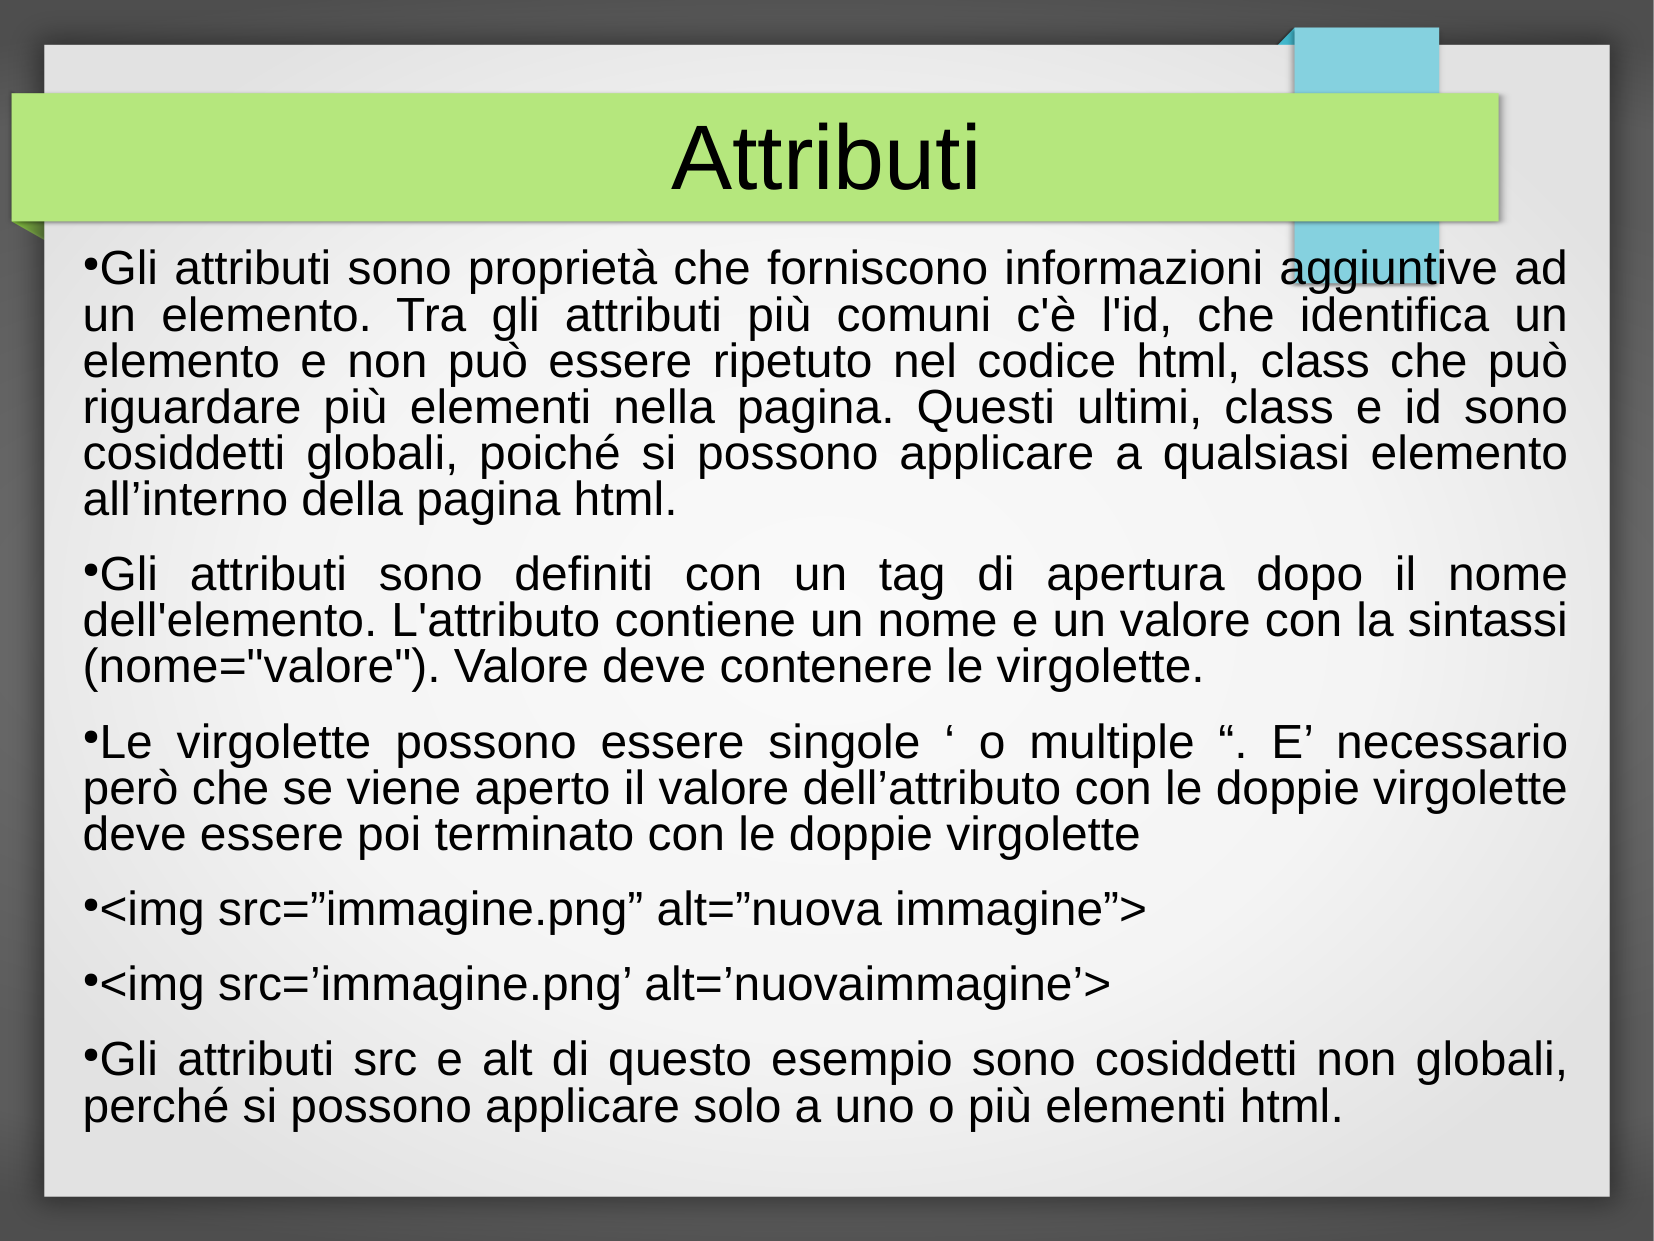

# Attributi
Gli attributi sono proprietà che forniscono informazioni aggiuntive ad un elemento. Tra gli attributi più comuni c'è l'id, che identifica un elemento e non può essere ripetuto nel codice html, class che può riguardare più elementi nella pagina. Questi ultimi, class e id sono cosiddetti globali, poiché si possono applicare a qualsiasi elemento all’interno della pagina html.
Gli attributi sono definiti con un tag di apertura dopo il nome dell'elemento. L'attributo contiene un nome e un valore con la sintassi (nome="valore"). Valore deve contenere le virgolette.
Le virgolette possono essere singole ‘ o multiple “. E’ necessario però che se viene aperto il valore dell’attributo con le doppie virgolette deve essere poi terminato con le doppie virgolette
<img src=”immagine.png” alt=”nuova immagine”>
<img src=’immagine.png’ alt=’nuovaimmagine’>
Gli attributi src e alt di questo esempio sono cosiddetti non globali, perché si possono applicare solo a uno o più elementi html.